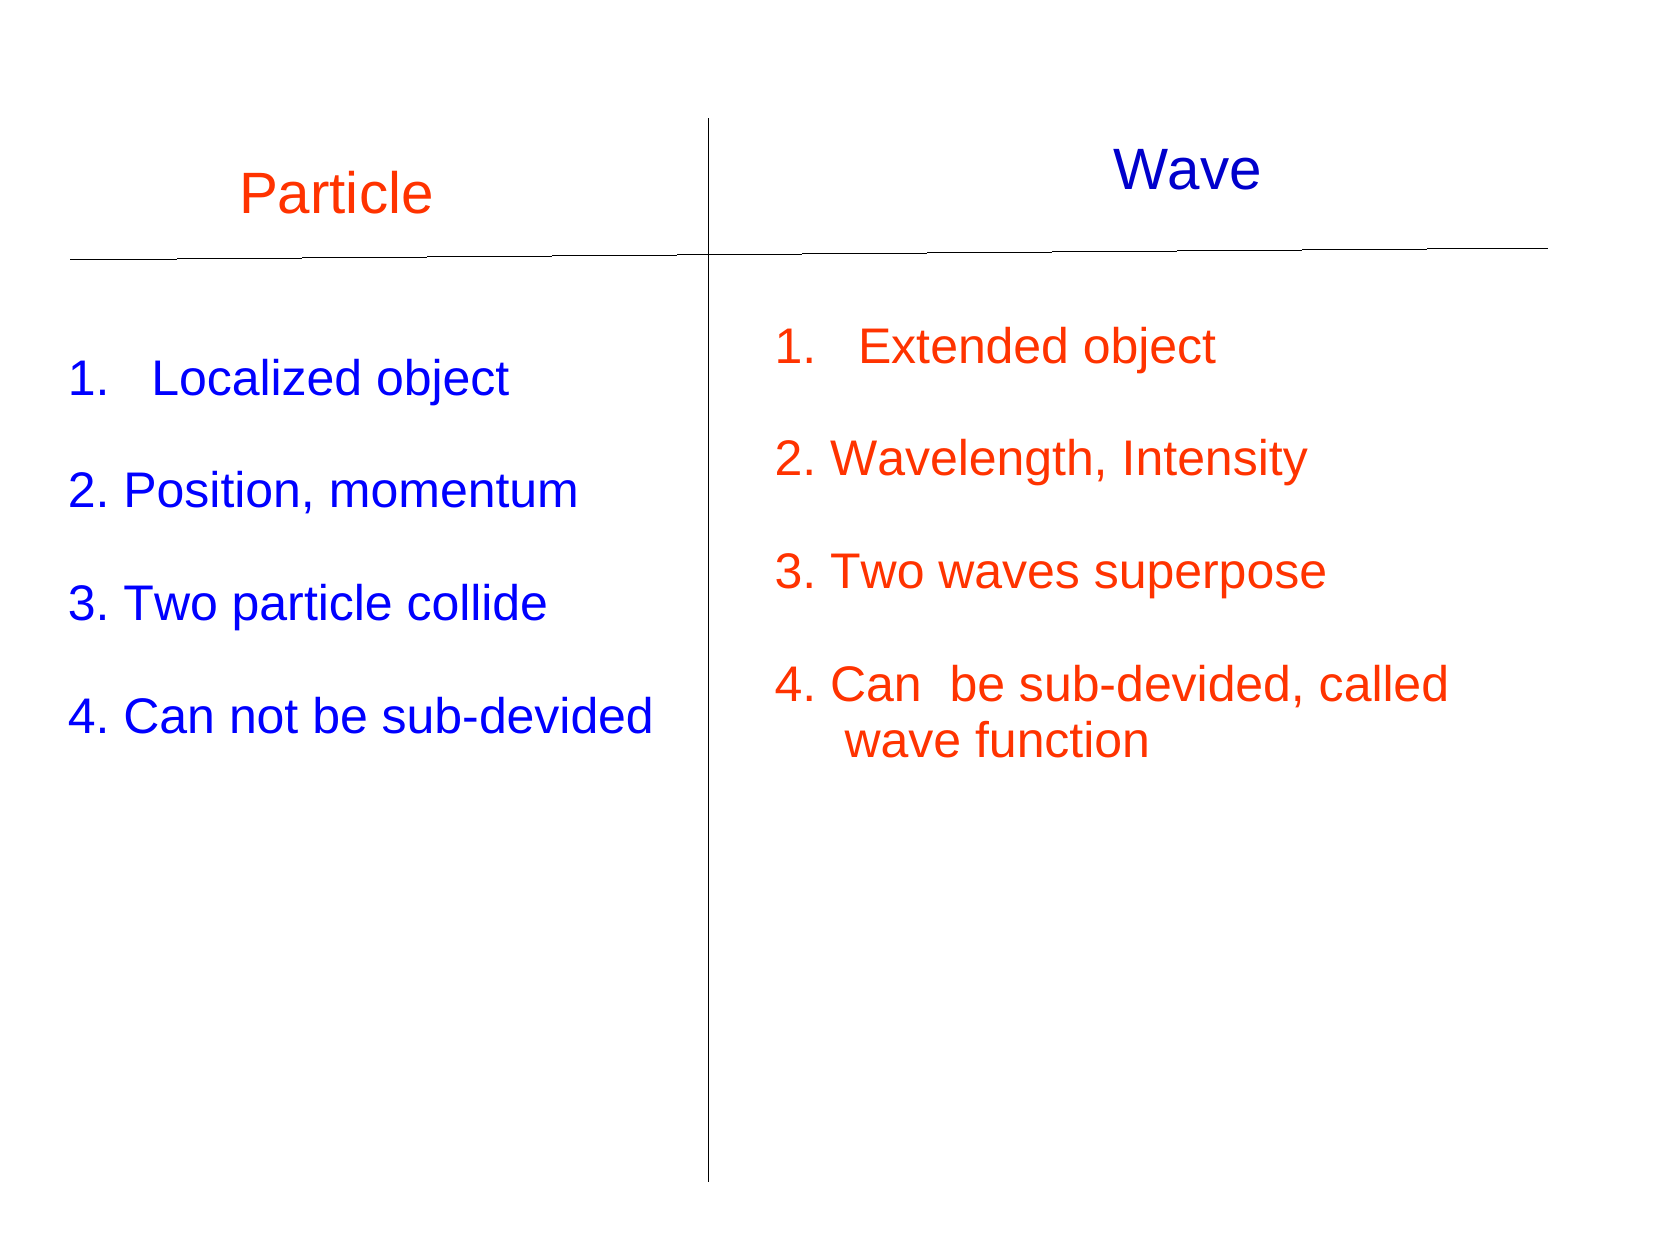

Wave
Particle
1. Extended object
2. Wavelength, Intensity
3. Two waves superpose
4. Can be sub-devided, called
 wave function
1. Localized object
2. Position, momentum
3. Two particle collide
4. Can not be sub-devided